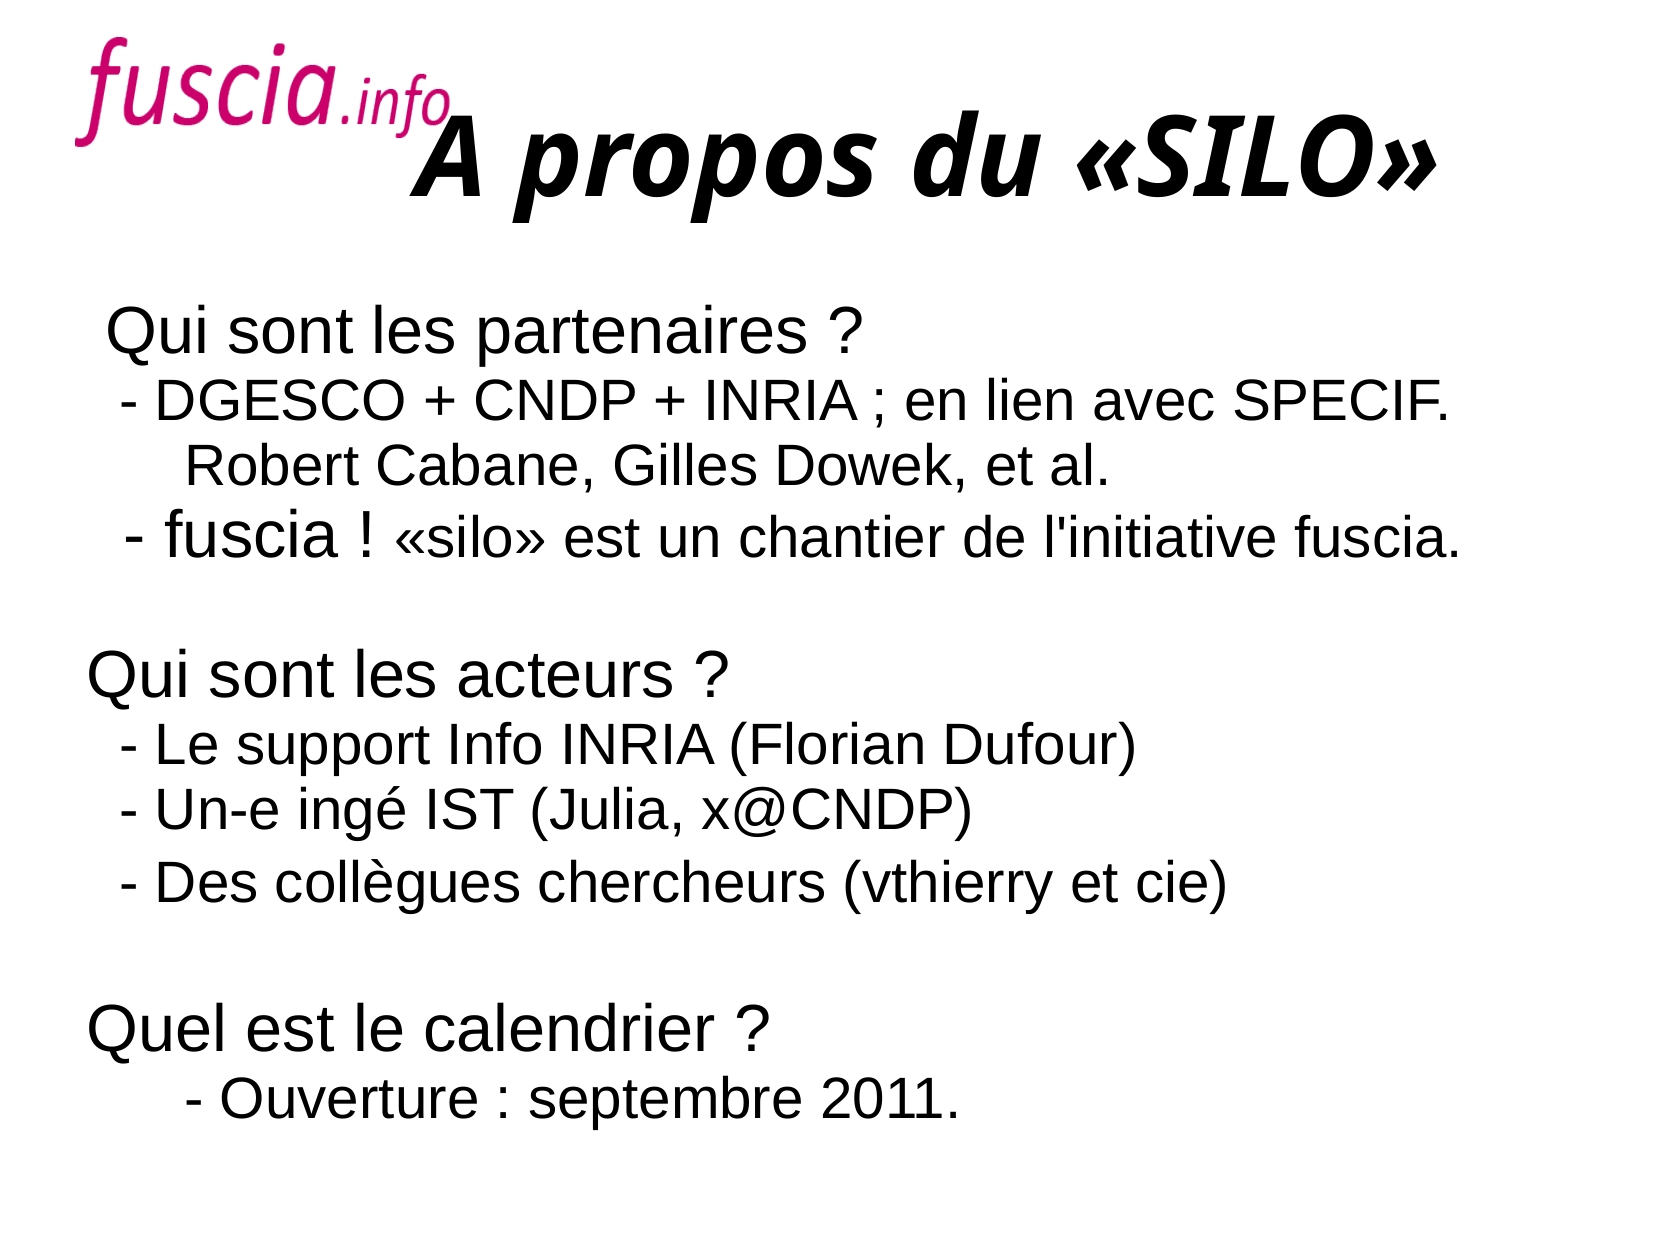

# A propos du «SILO»
 Qui sont les partenaires ?
 - DGESCO + CNDP + INRIA ; en lien avec SPECIF.
 Robert Cabane, Gilles Dowek, et al.
 - fuscia ! «silo» est un chantier de l'initiative fuscia.
Qui sont les acteurs ?
 - Le support Info INRIA (Florian Dufour)
 - Un-e ingé IST (Julia, x@CNDP)
 - Des collègues chercheurs (vthierry et cie)
Quel est le calendrier ?
 - Ouverture : septembre 2011.